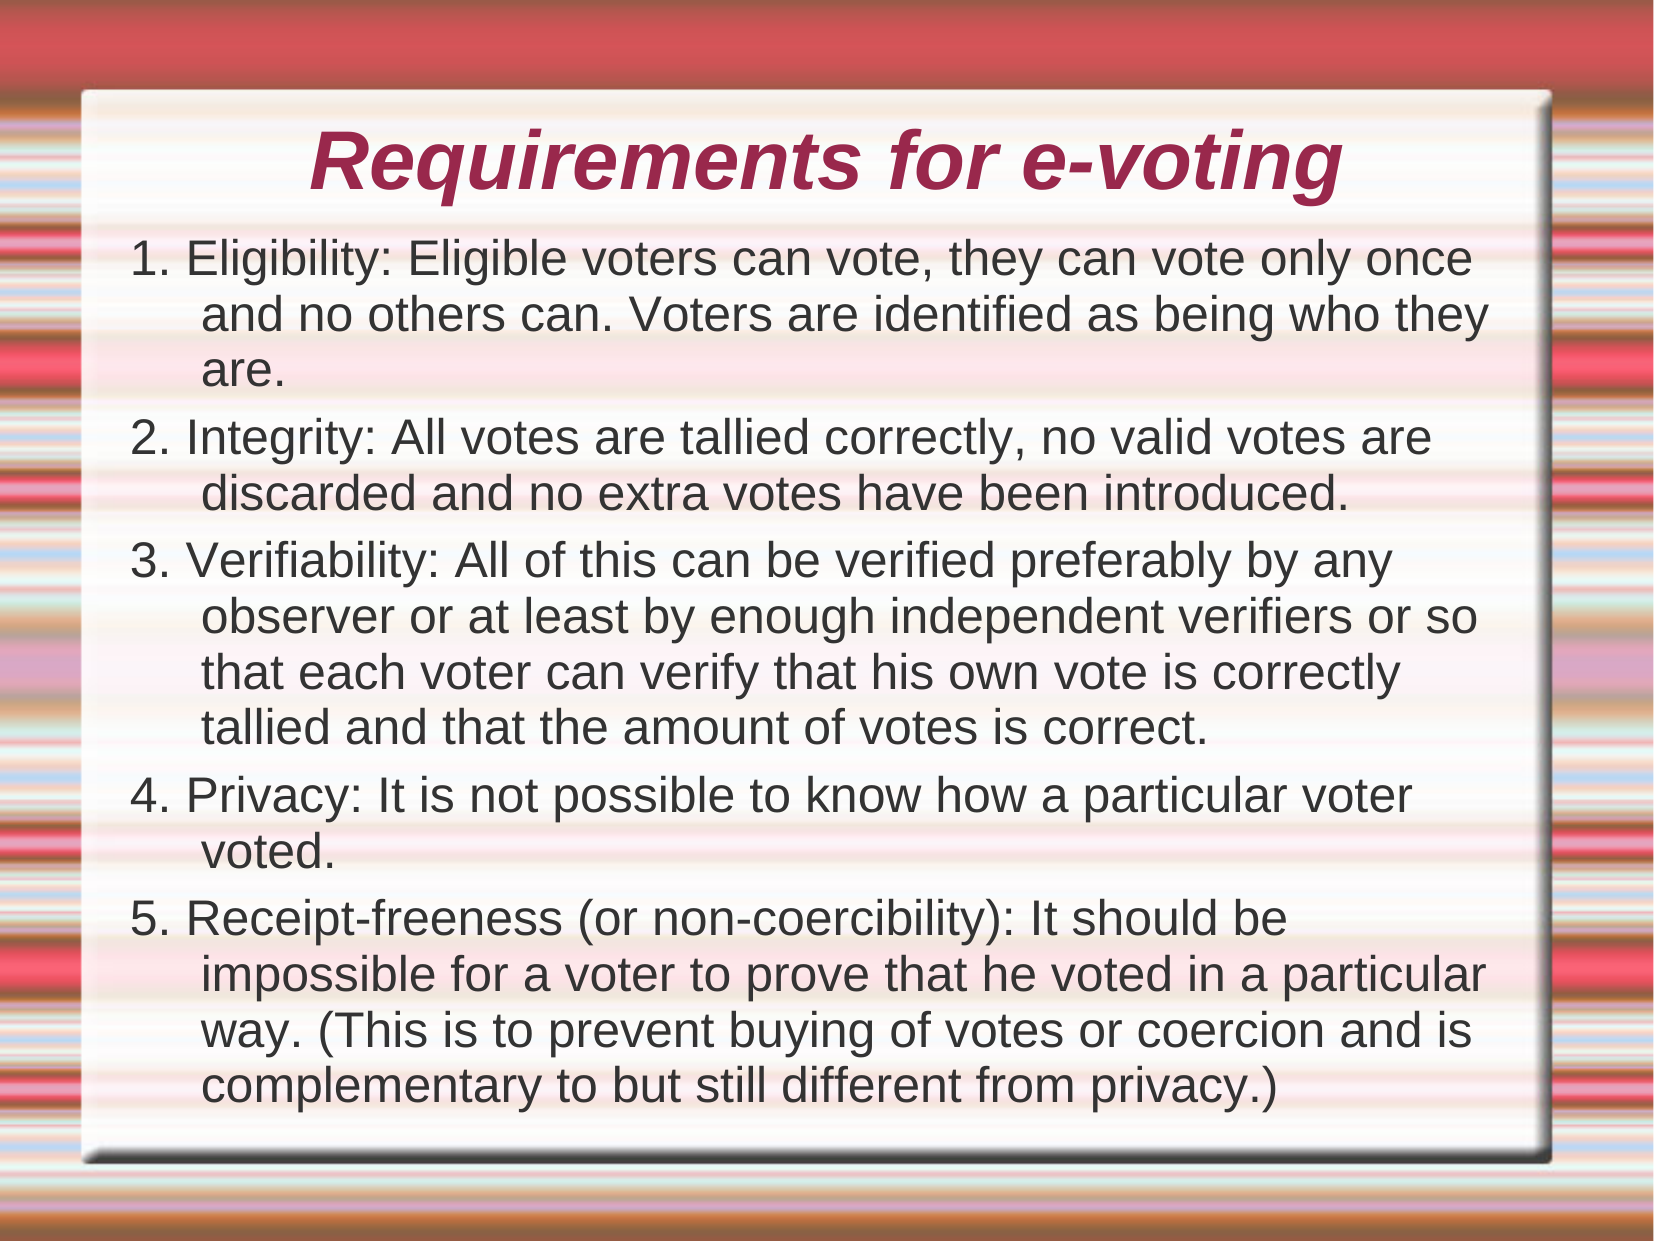

# Requirements for e-voting
1. Eligibility: Eligible voters can vote, they can vote only once and no others can. Voters are identified as being who they are.
2. Integrity: All votes are tallied correctly, no valid votes are discarded and no extra votes have been introduced.
3. Verifiability: All of this can be verified preferably by any observer or at least by enough independent verifiers or so that each voter can verify that his own vote is correctly tallied and that the amount of votes is correct.
4. Privacy: It is not possible to know how a particular voter voted.
5. Receipt-freeness (or non-coercibility): It should be impossible for a voter to prove that he voted in a particular way. (This is to prevent buying of votes or coercion and is complementary to but still different from privacy.)